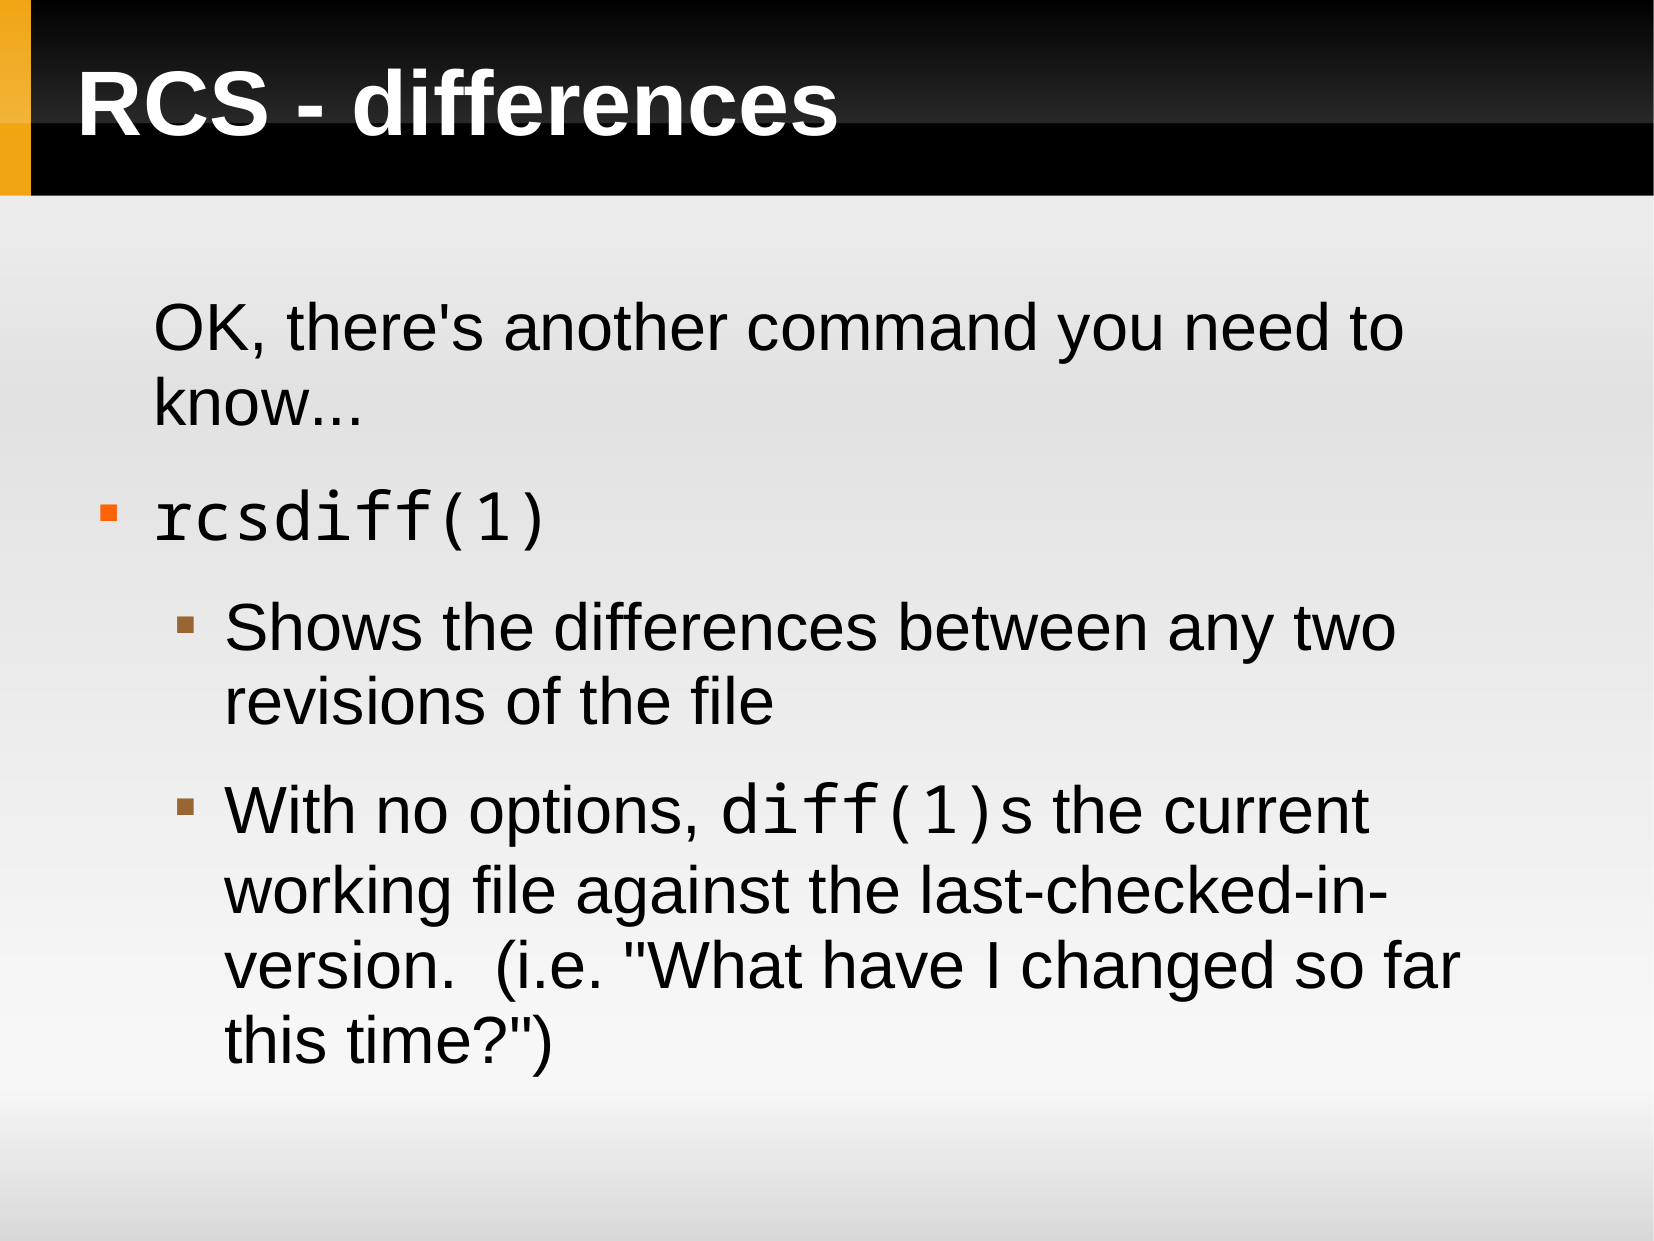

# RCS - differences
OK, there's another command you need to know...
rcsdiff(1)
Shows the differences between any two revisions of the file
With no options, diff(1)s the current working file against the last-checked-in-version. (i.e. "What have I changed so far this time?")